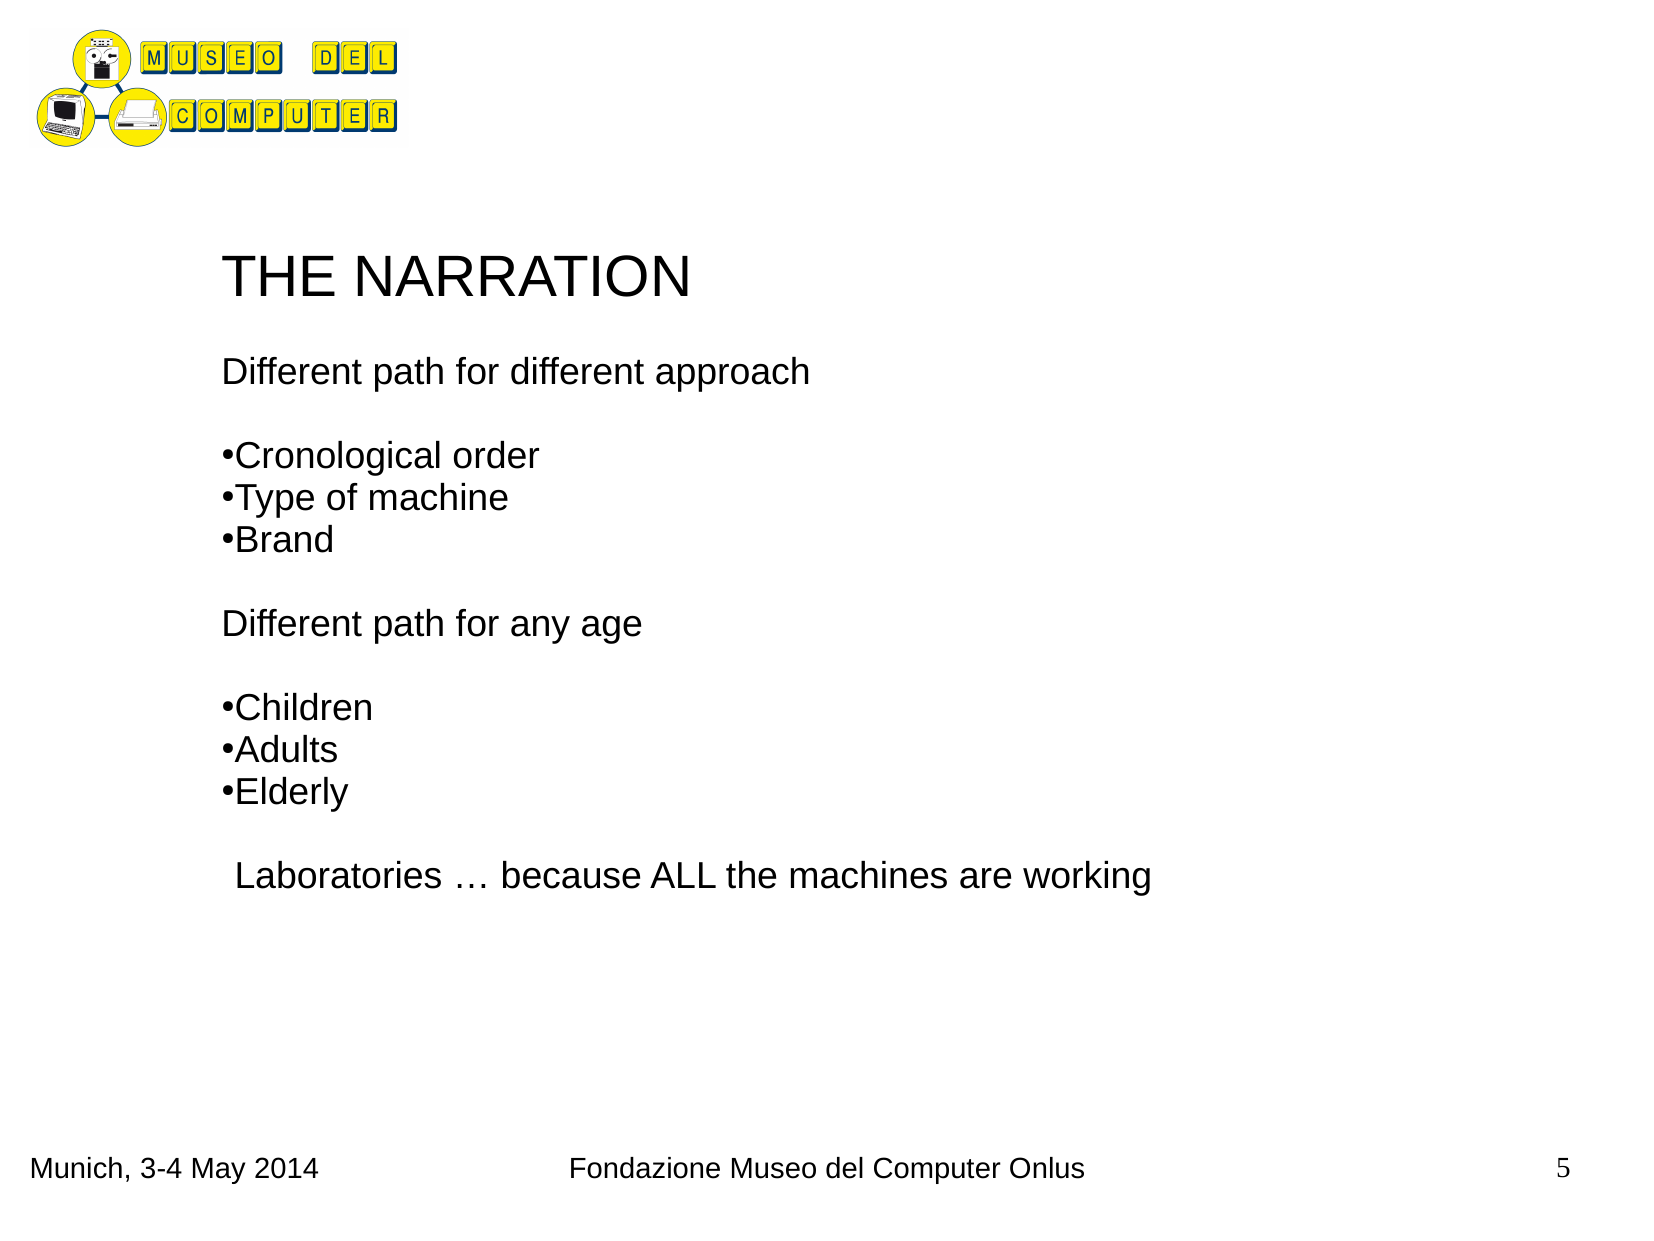

THE NARRATION
Different path for different approach
Cronological order
Type of machine
Brand
Different path for any age
Children
Adults
Elderly
Laboratories … because ALL the machines are working
5